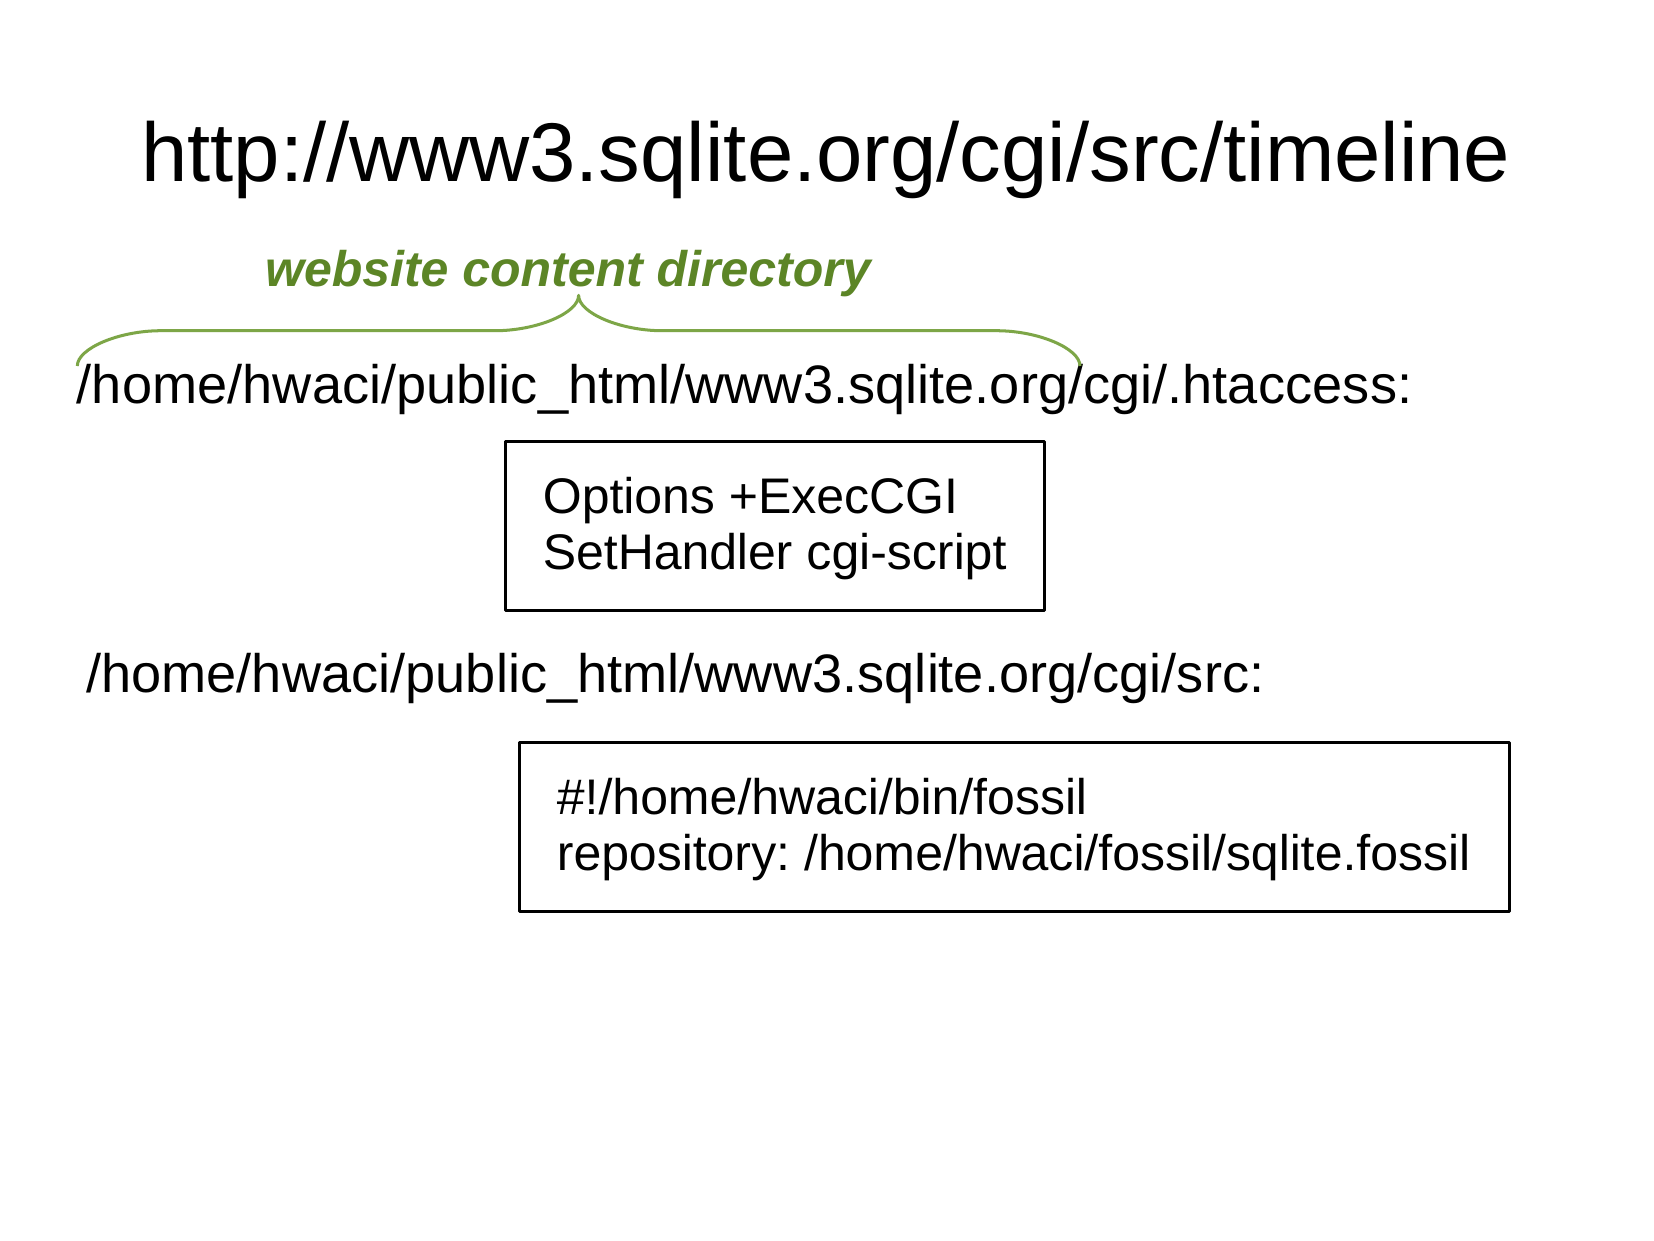

# http://www3.sqlite.org/cgi/src/timeline
website content directory
/home/hwaci/public_html/www3.sqlite.org/cgi/.htaccess:
Options +ExecCGI
SetHandler cgi-script
/home/hwaci/public_html/www3.sqlite.org/cgi/src:
#!/home/hwaci/bin/fossil
repository: /home/hwaci/fossil/sqlite.fossil